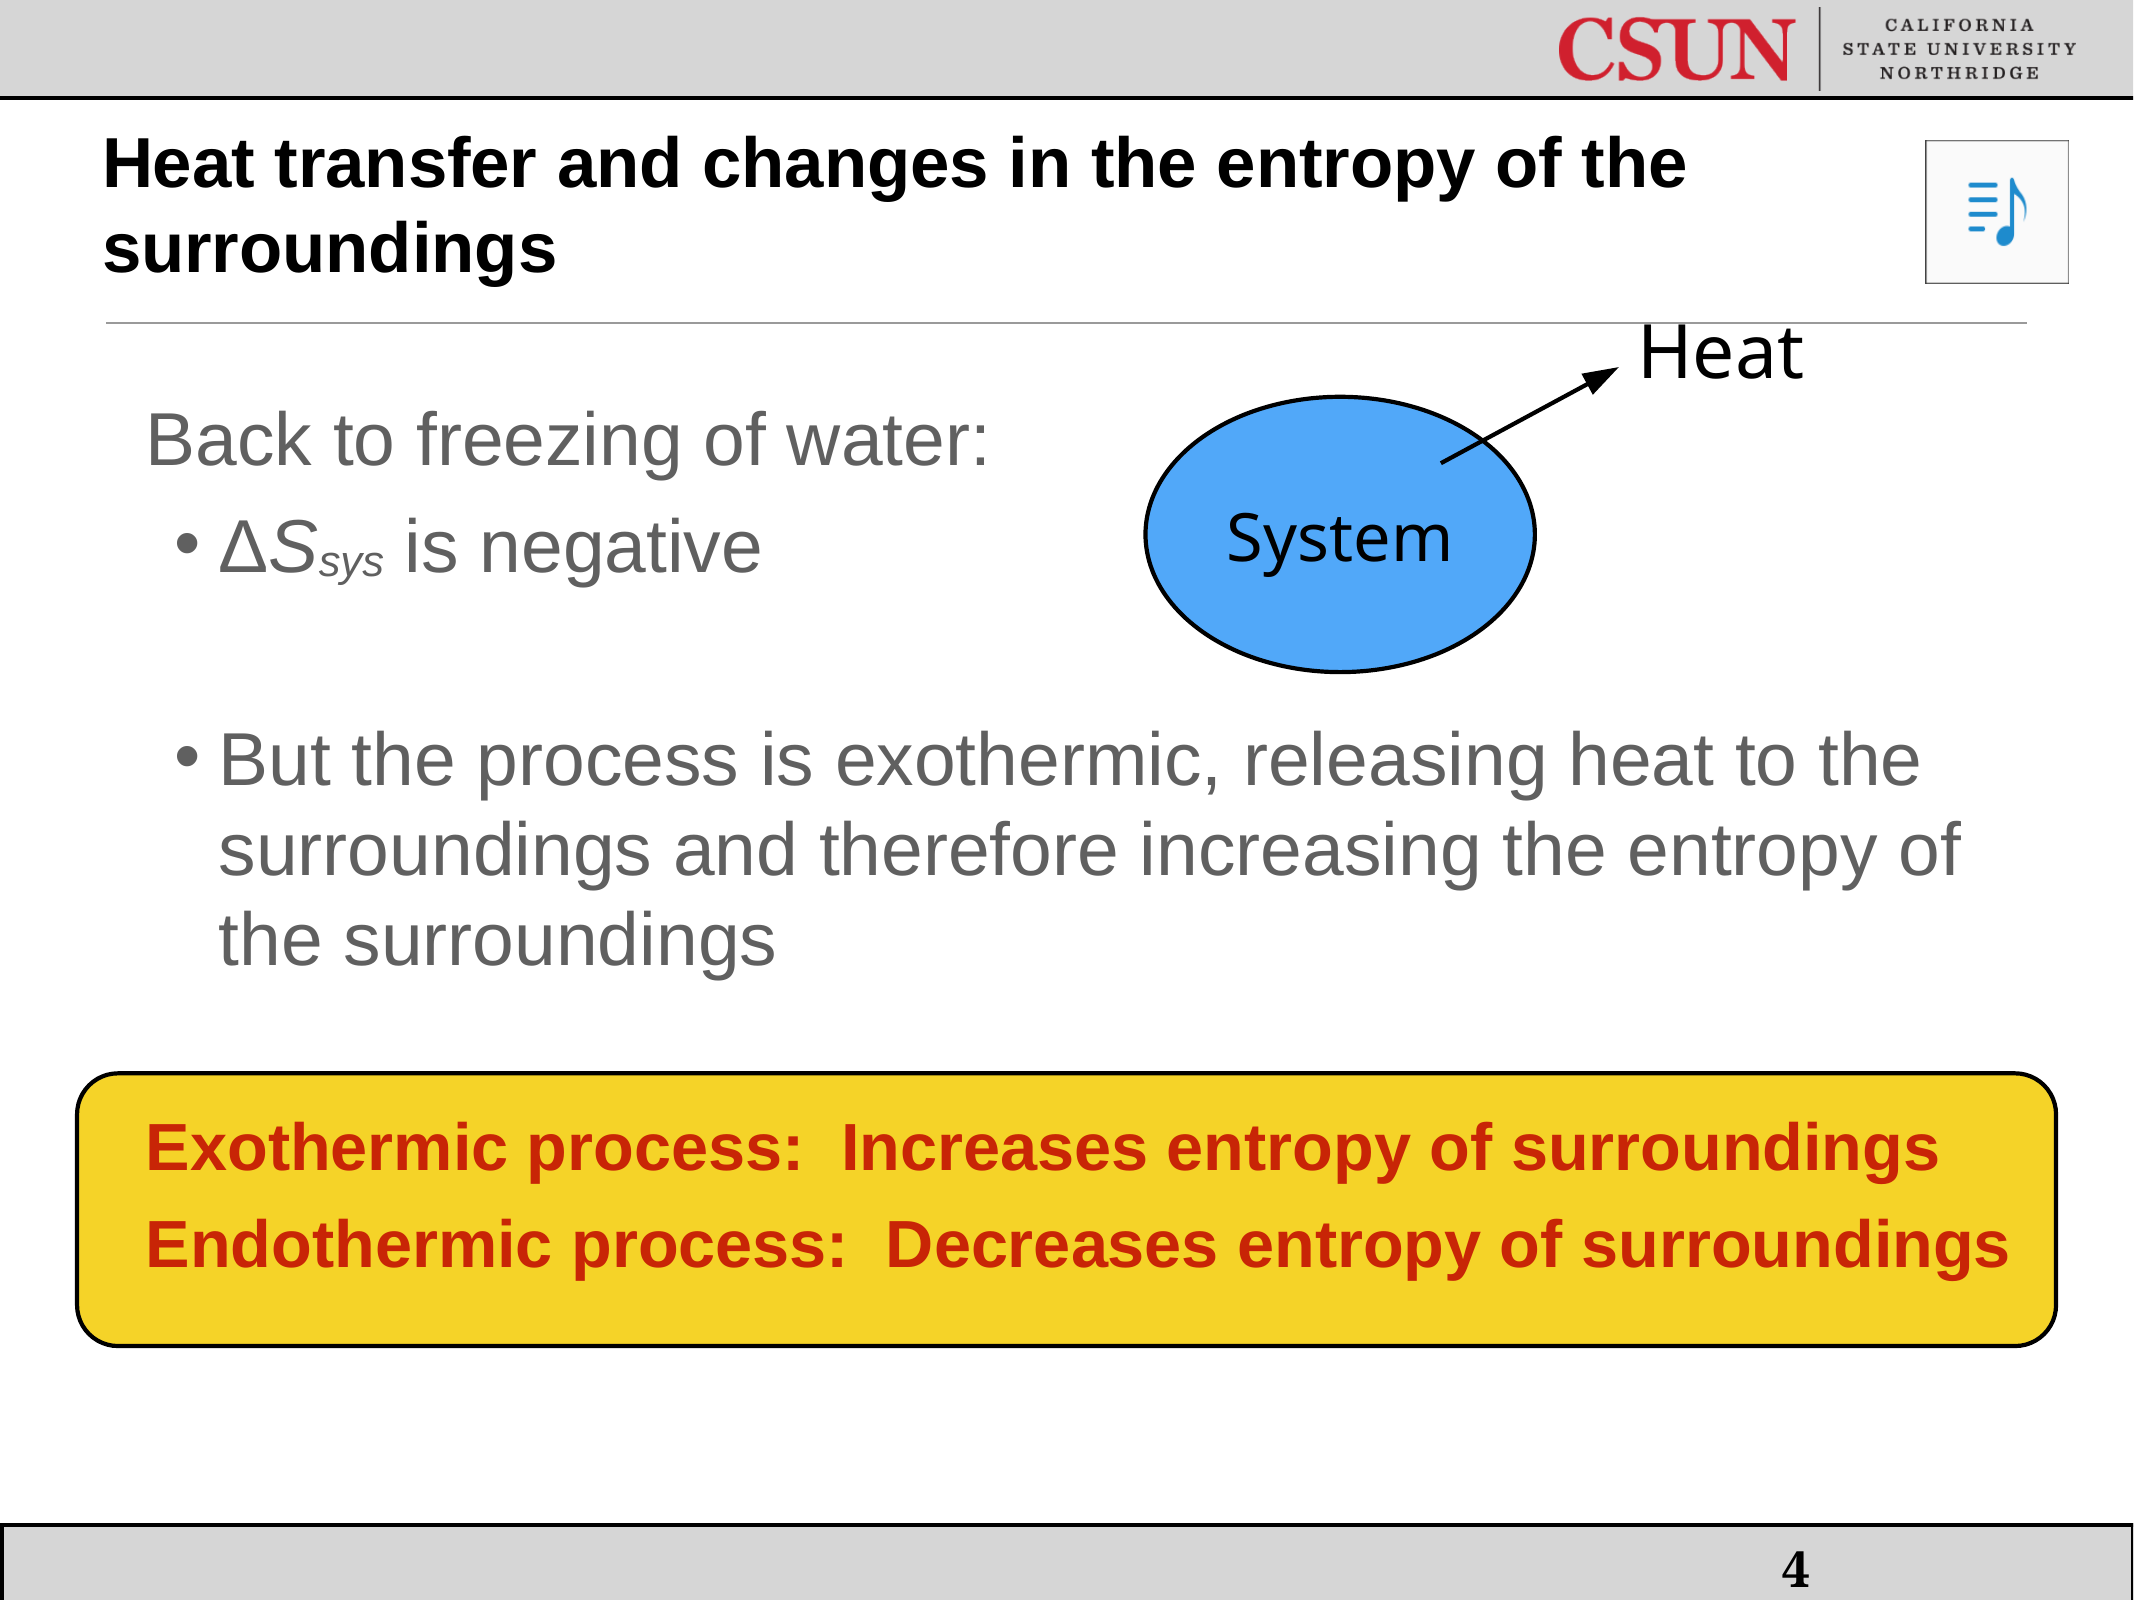

Heat transfer and changes in the entropy of the surroundings
Heat
# Back to freezing of water:
ΔSsys is negative
But the process is exothermic, releasing heat to the surroundings and therefore increasing the entropy of the surroundings
Exothermic process: Increases entropy of surroundings
Endothermic process: Decreases entropy of surroundings
System
4